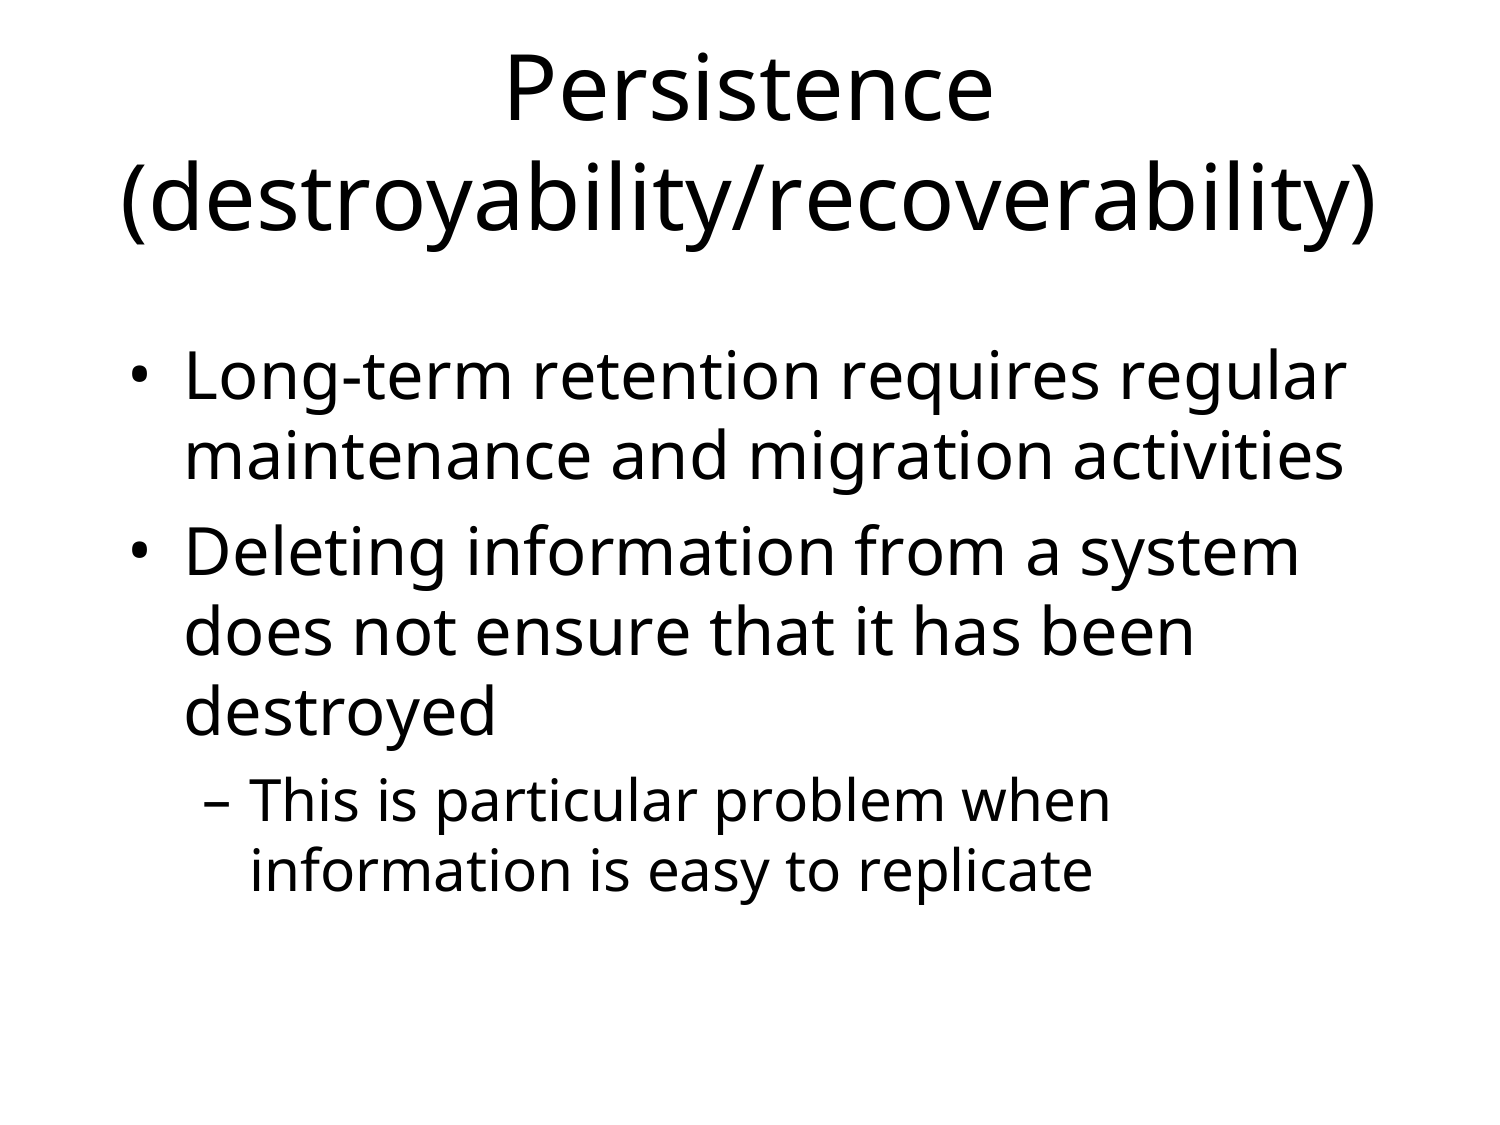

# Persistence (destroyability/recoverability)
Long-term retention requires regular maintenance and migration activities
Deleting information from a system does not ensure that it has been destroyed
This is particular problem when information is easy to replicate